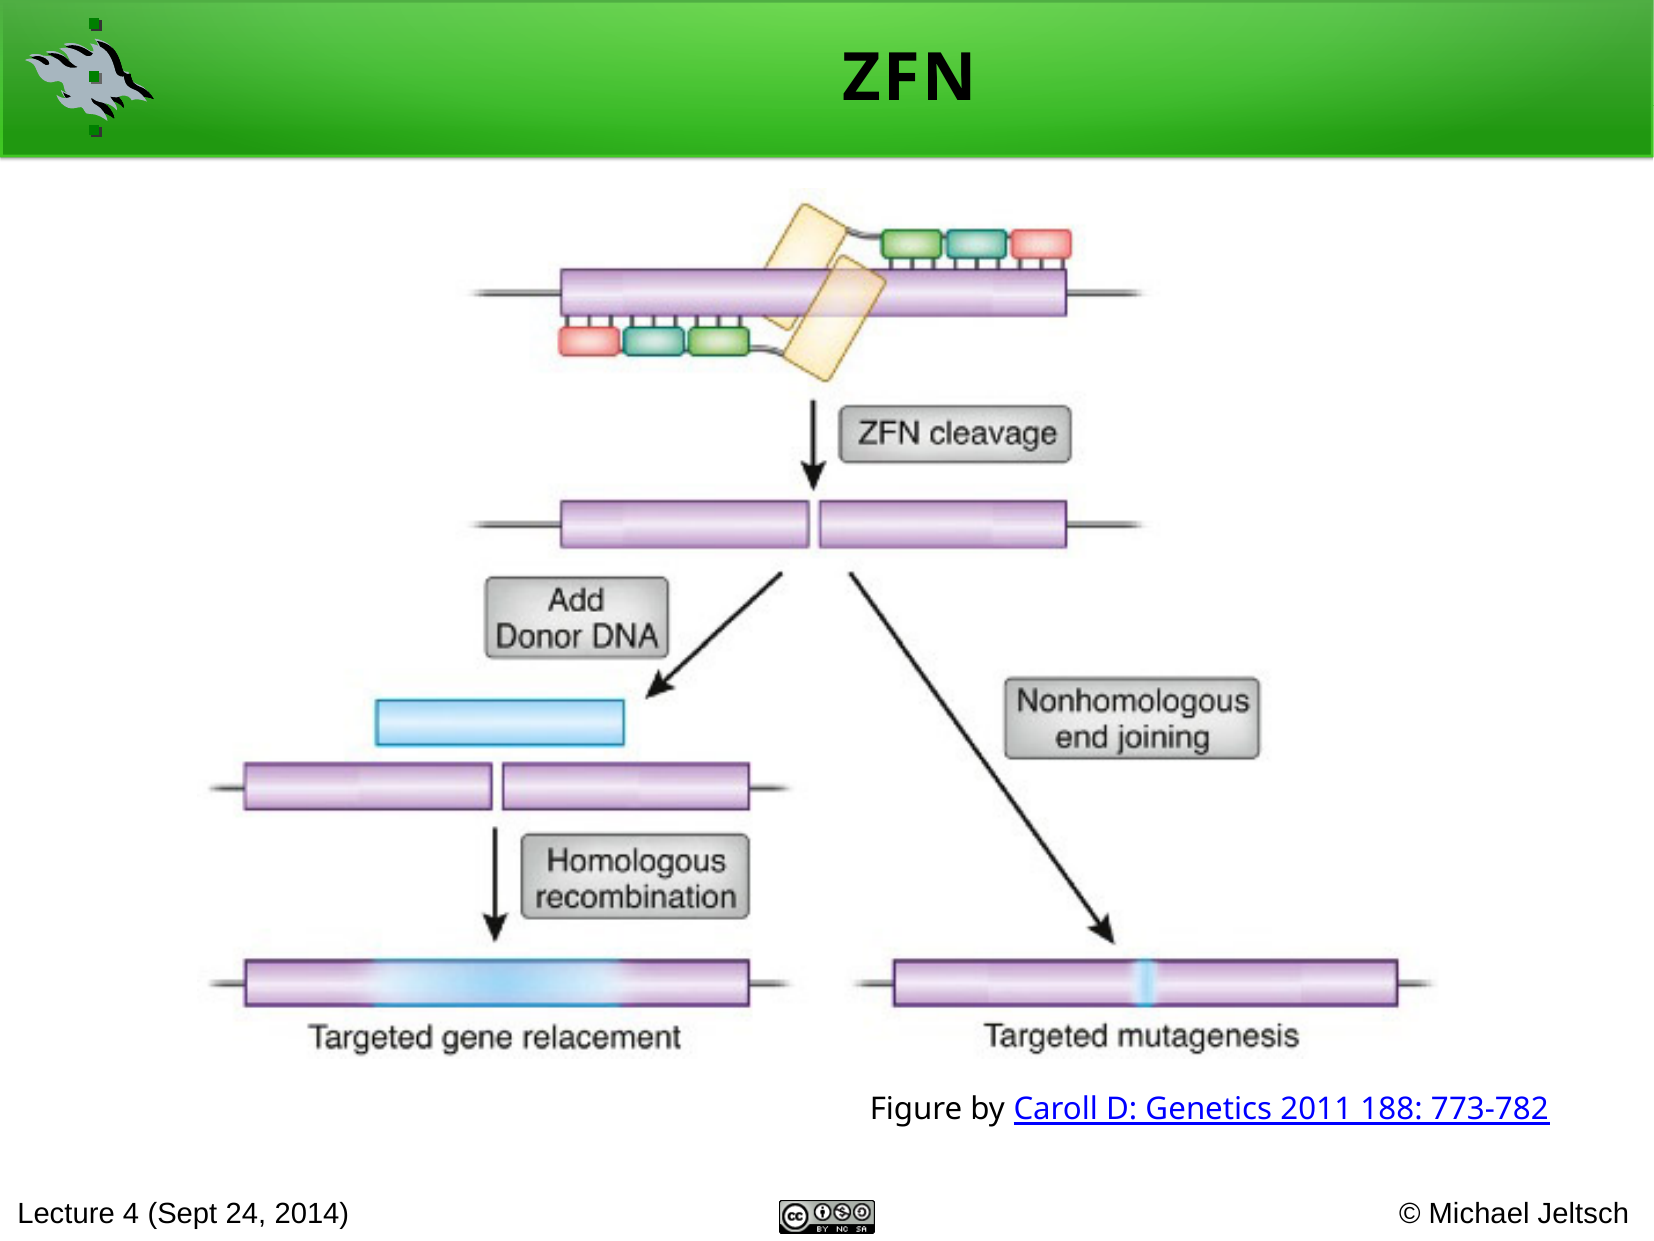

# ZFN
Figure by Caroll D: Genetics 2011 188: 773-782